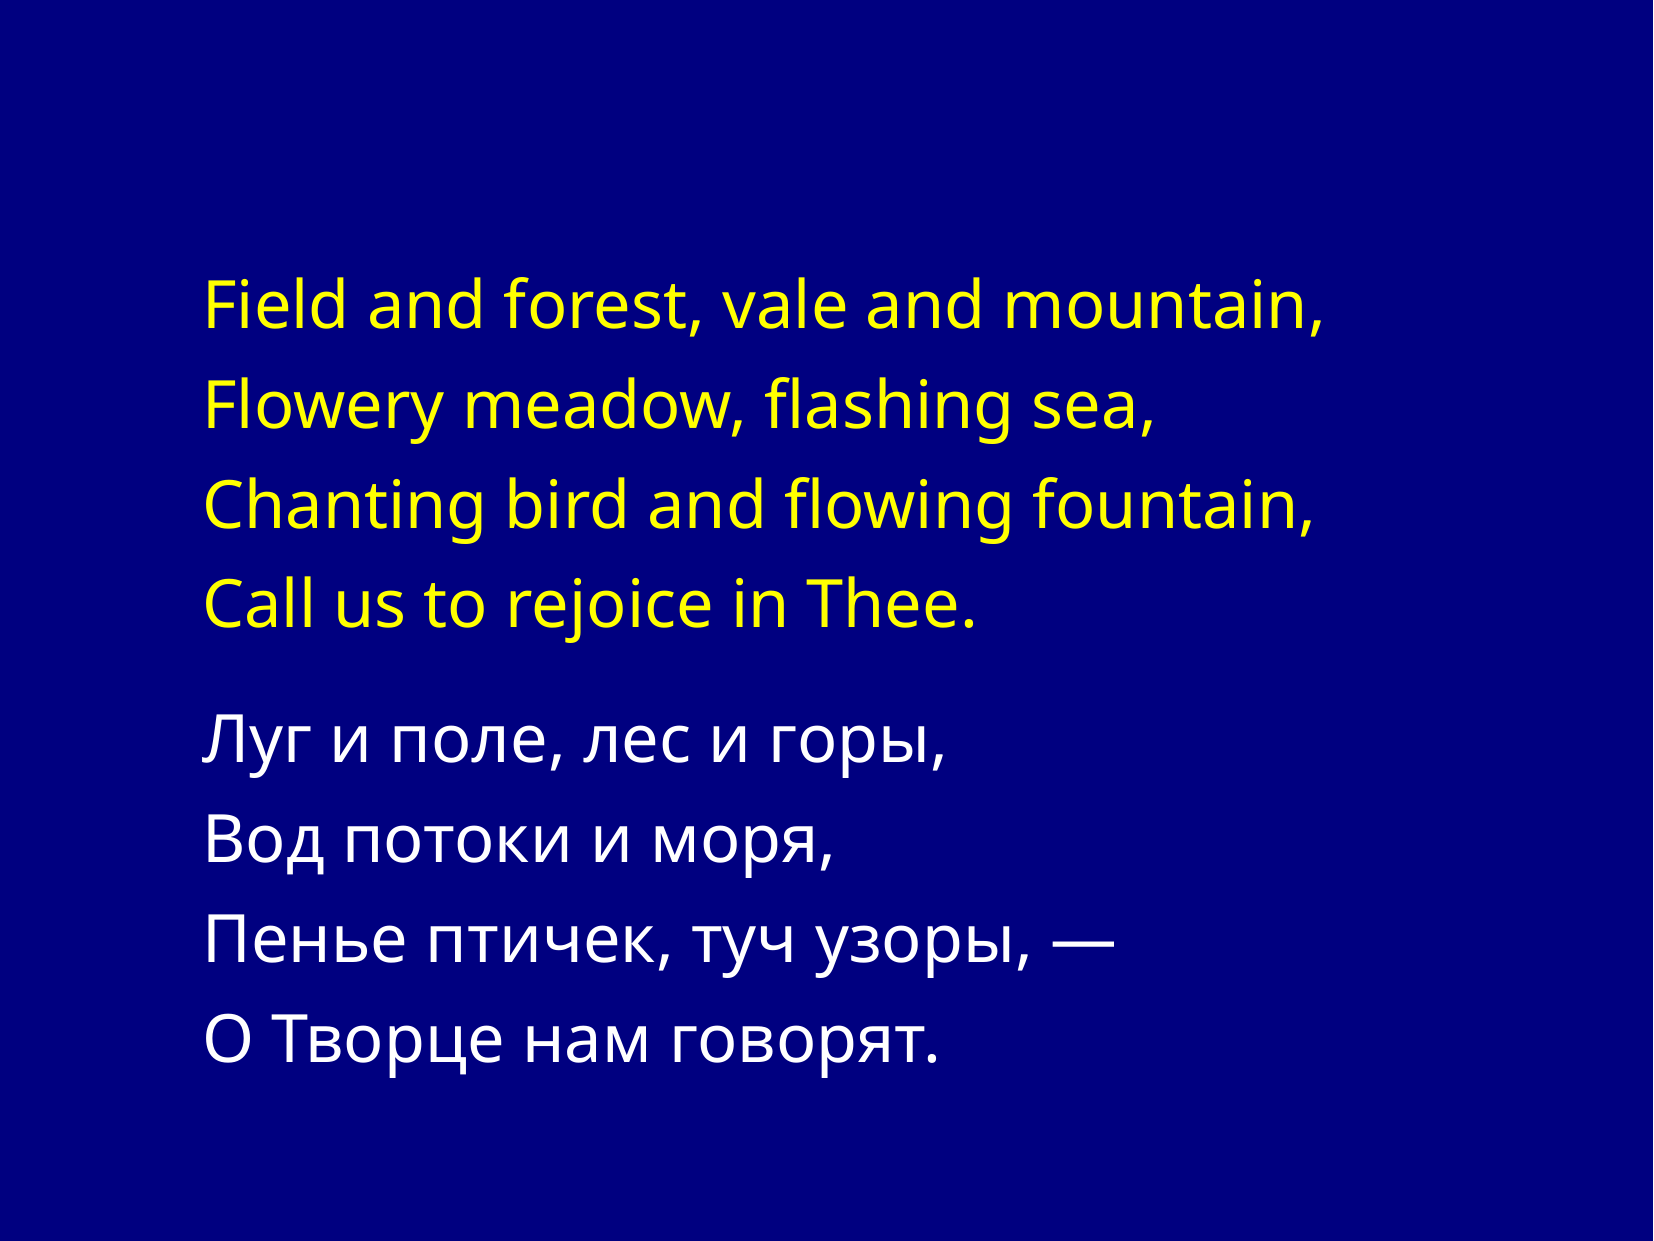

Field and forest, vale and mountain,
	Flowery meadow, flashing sea,
	Chanting bird and flowing fountain,
	Call us to rejoice in Thee.
	Луг и поле, лес и горы,
	Вод потоки и моря,
	Пенье птичек, туч узоры, —
	О Творце нам говорят.